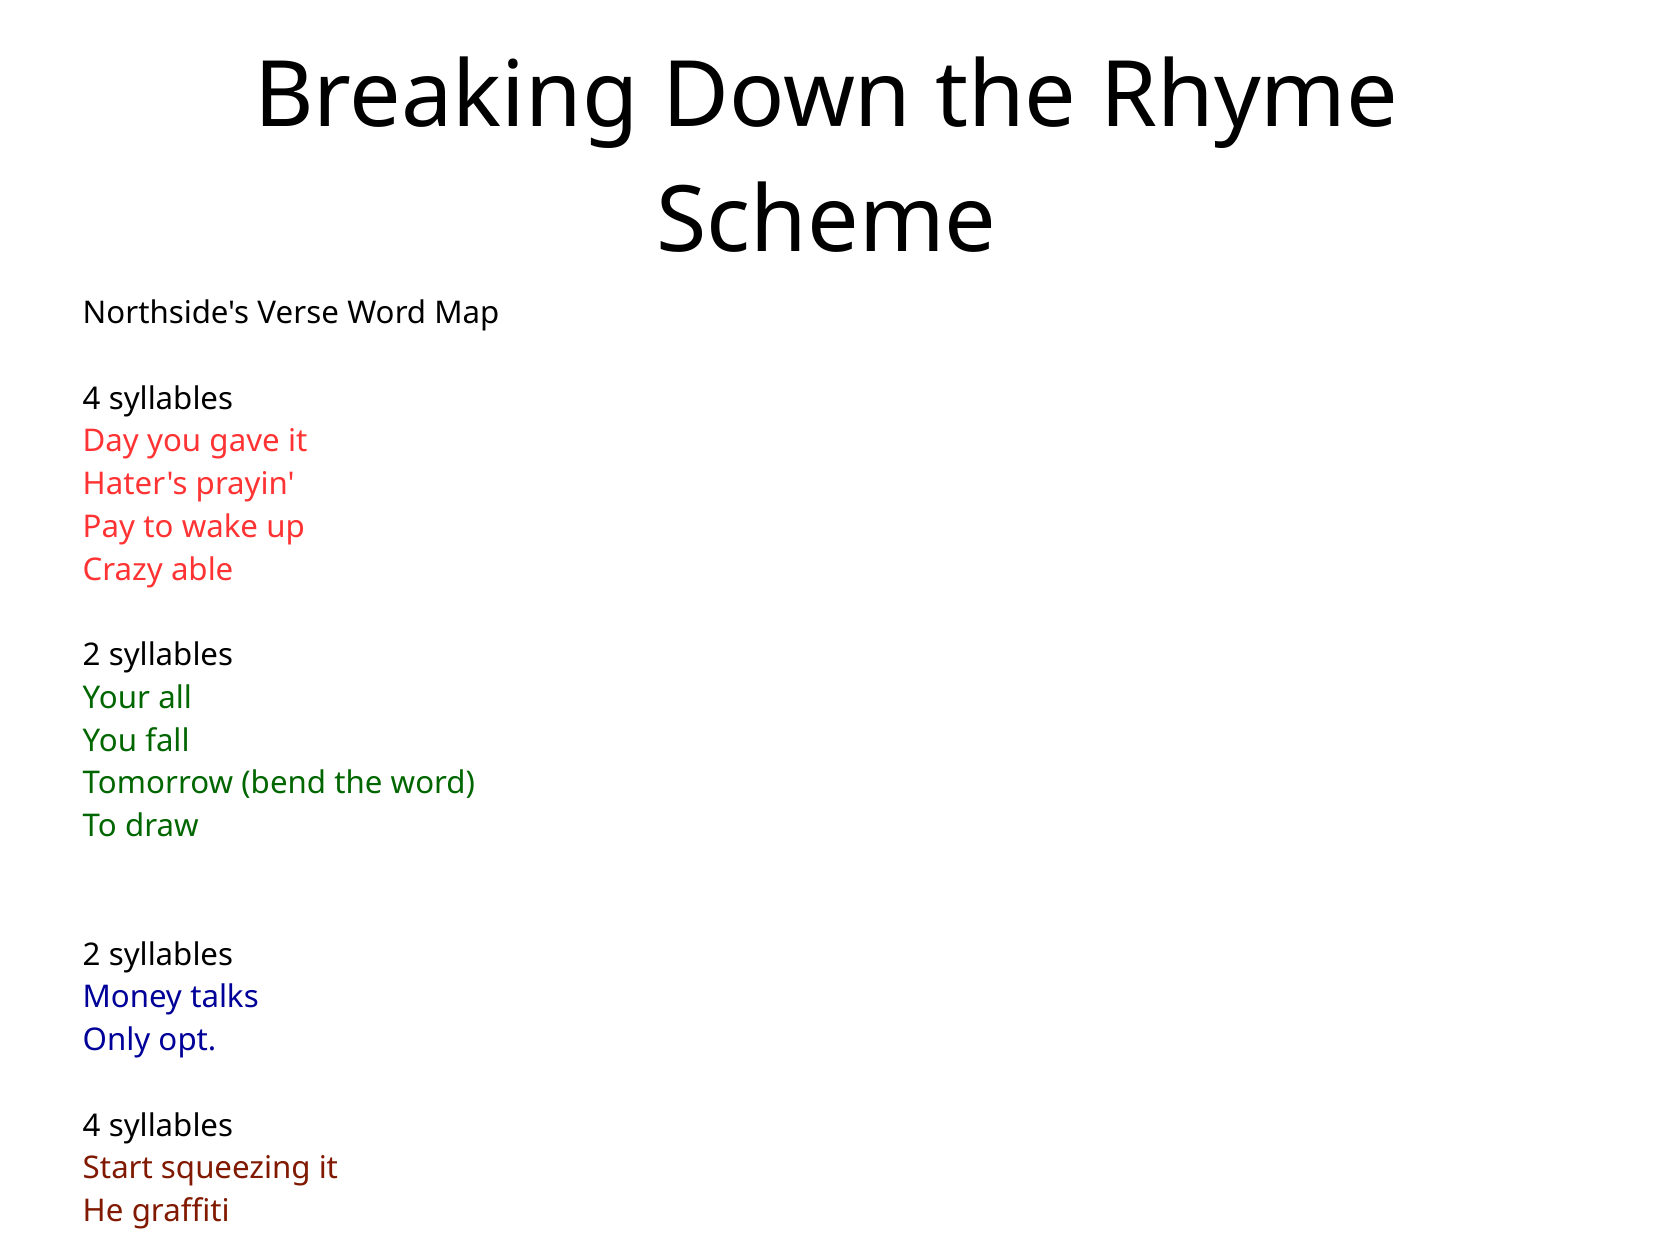

# Breaking Down the Rhyme Scheme
Northside's Verse Word Map
4 syllables
Day you gave it
Hater's prayin'
Pay to wake up
Crazy able
2 syllables
Your all
You fall
Tomorrow (bend the word)
To draw
2 syllables
Money talks
Only opt.
4 syllables
Start squeezing it
He graffiti